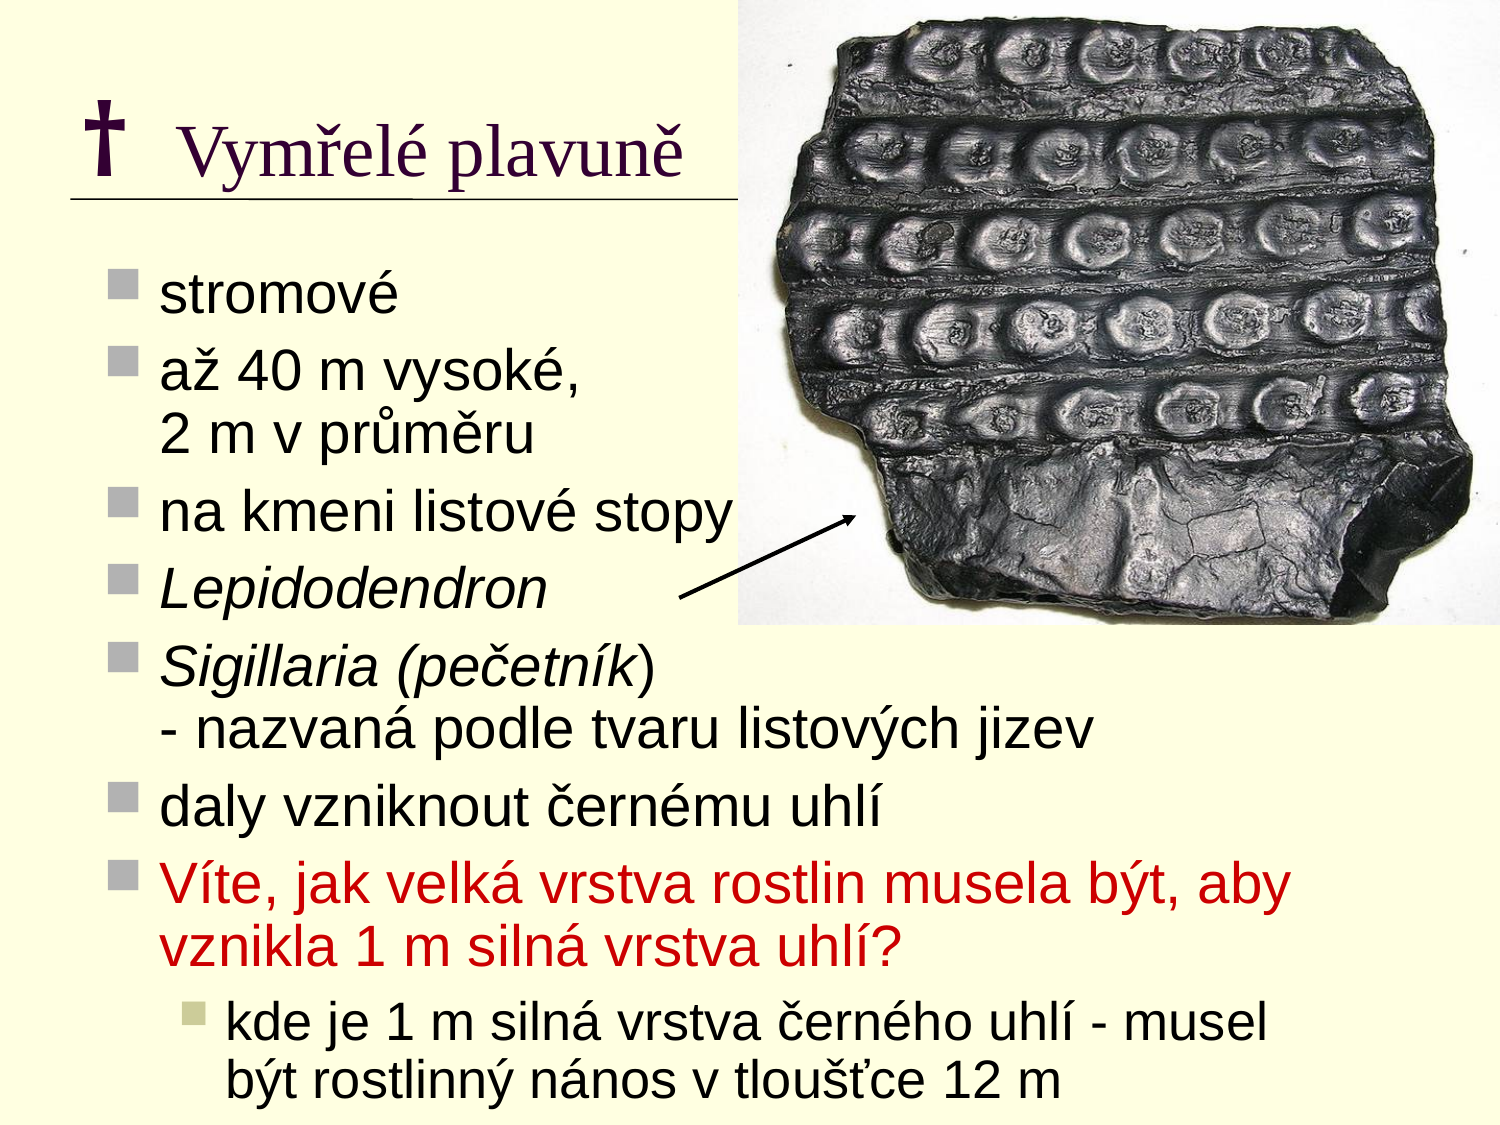

# † Vymřelé plavuně
stromové
až 40 m vysoké, 2 m v průměru
na kmeni listové stopy
Lepidodendron
Sigillaria (pečetník) - nazvaná podle tvaru listových jizev
daly vzniknout černému uhlí
Víte, jak velká vrstva rostlin musela být, aby vznikla 1 m silná vrstva uhlí?
kde je 1 m silná vrstva černého uhlí - musel být rostlinný nános v tloušťce 12 m